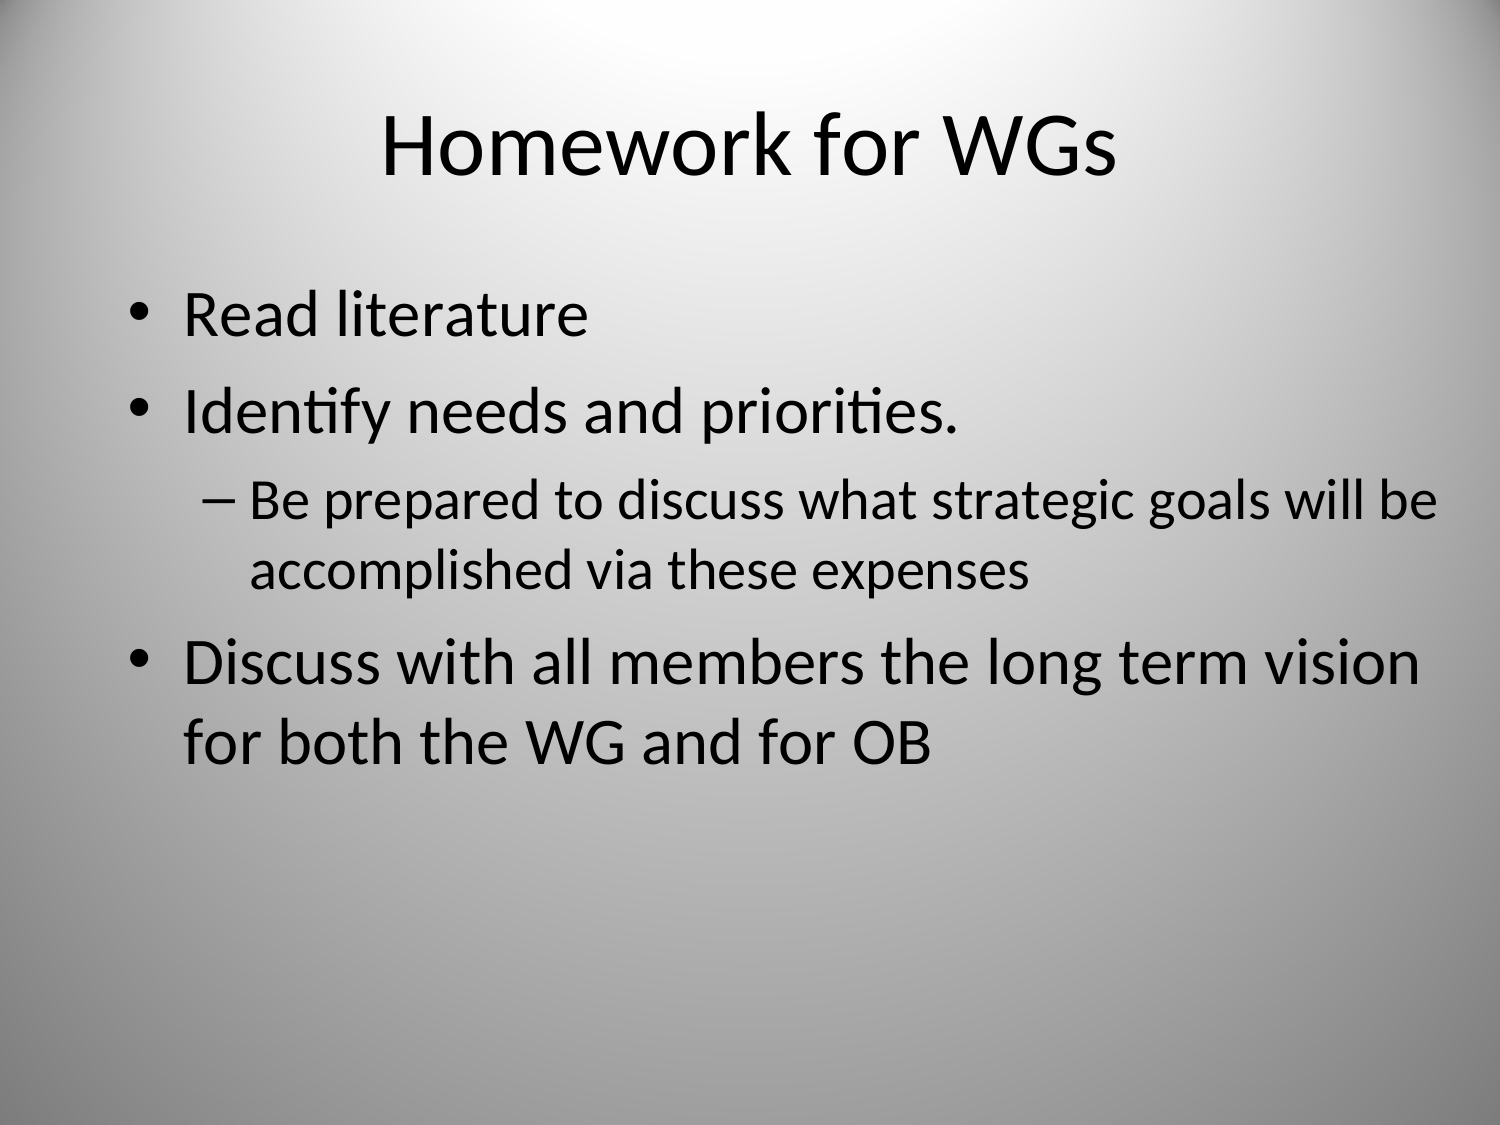

# Homework for WGs
Read literature
Identify needs and priorities.
Be prepared to discuss what strategic goals will be accomplished via these expenses
Discuss with all members the long term vision for both the WG and for OB